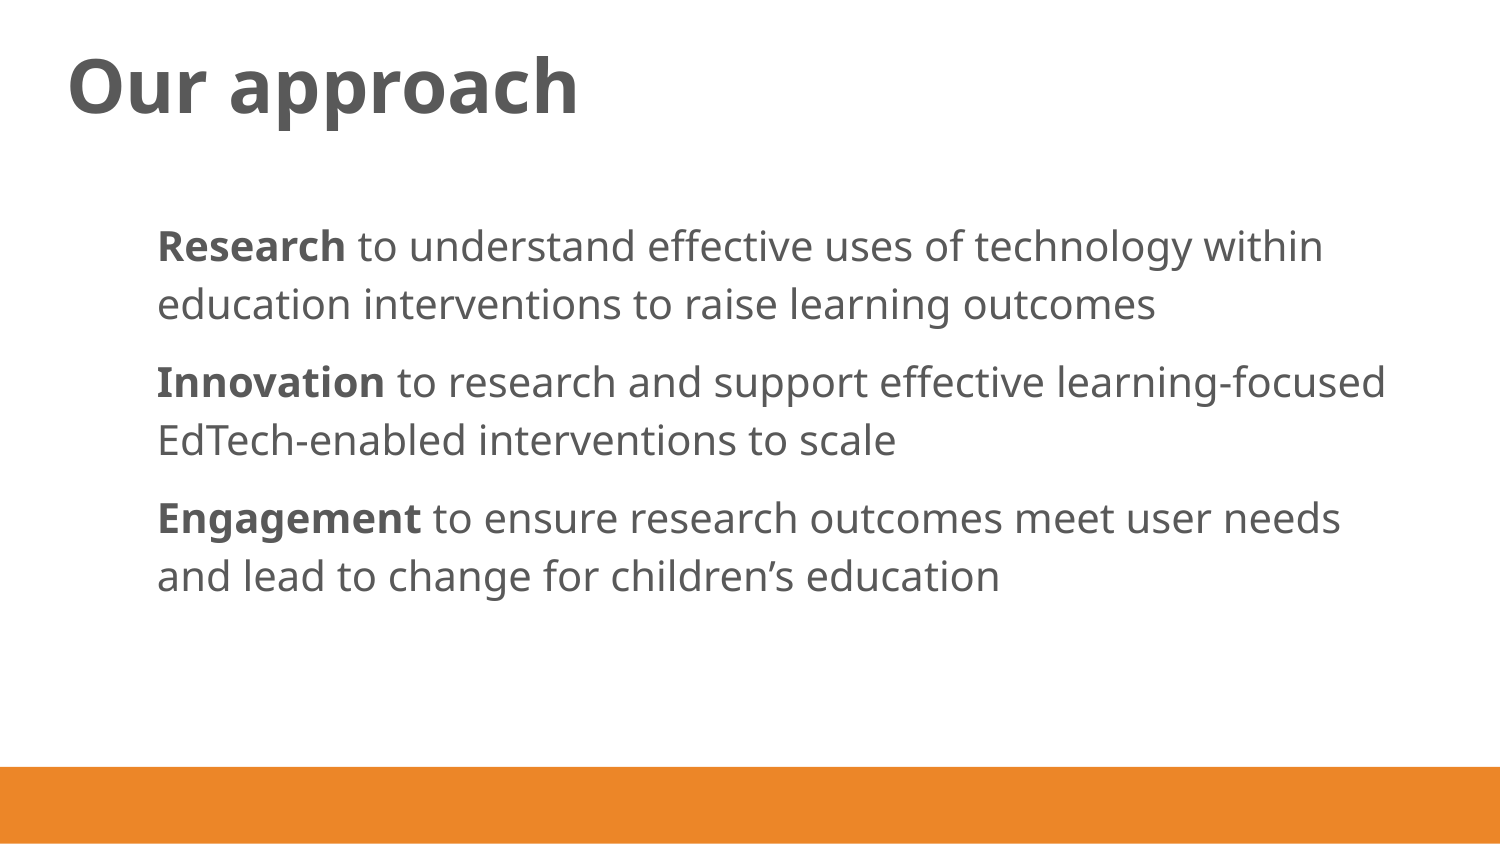

# Our approach
Research to understand effective uses of technology within education interventions to raise learning outcomes
Innovation to research and support effective learning-focused EdTech-enabled interventions to scale
Engagement to ensure research outcomes meet user needs and lead to change for children’s education